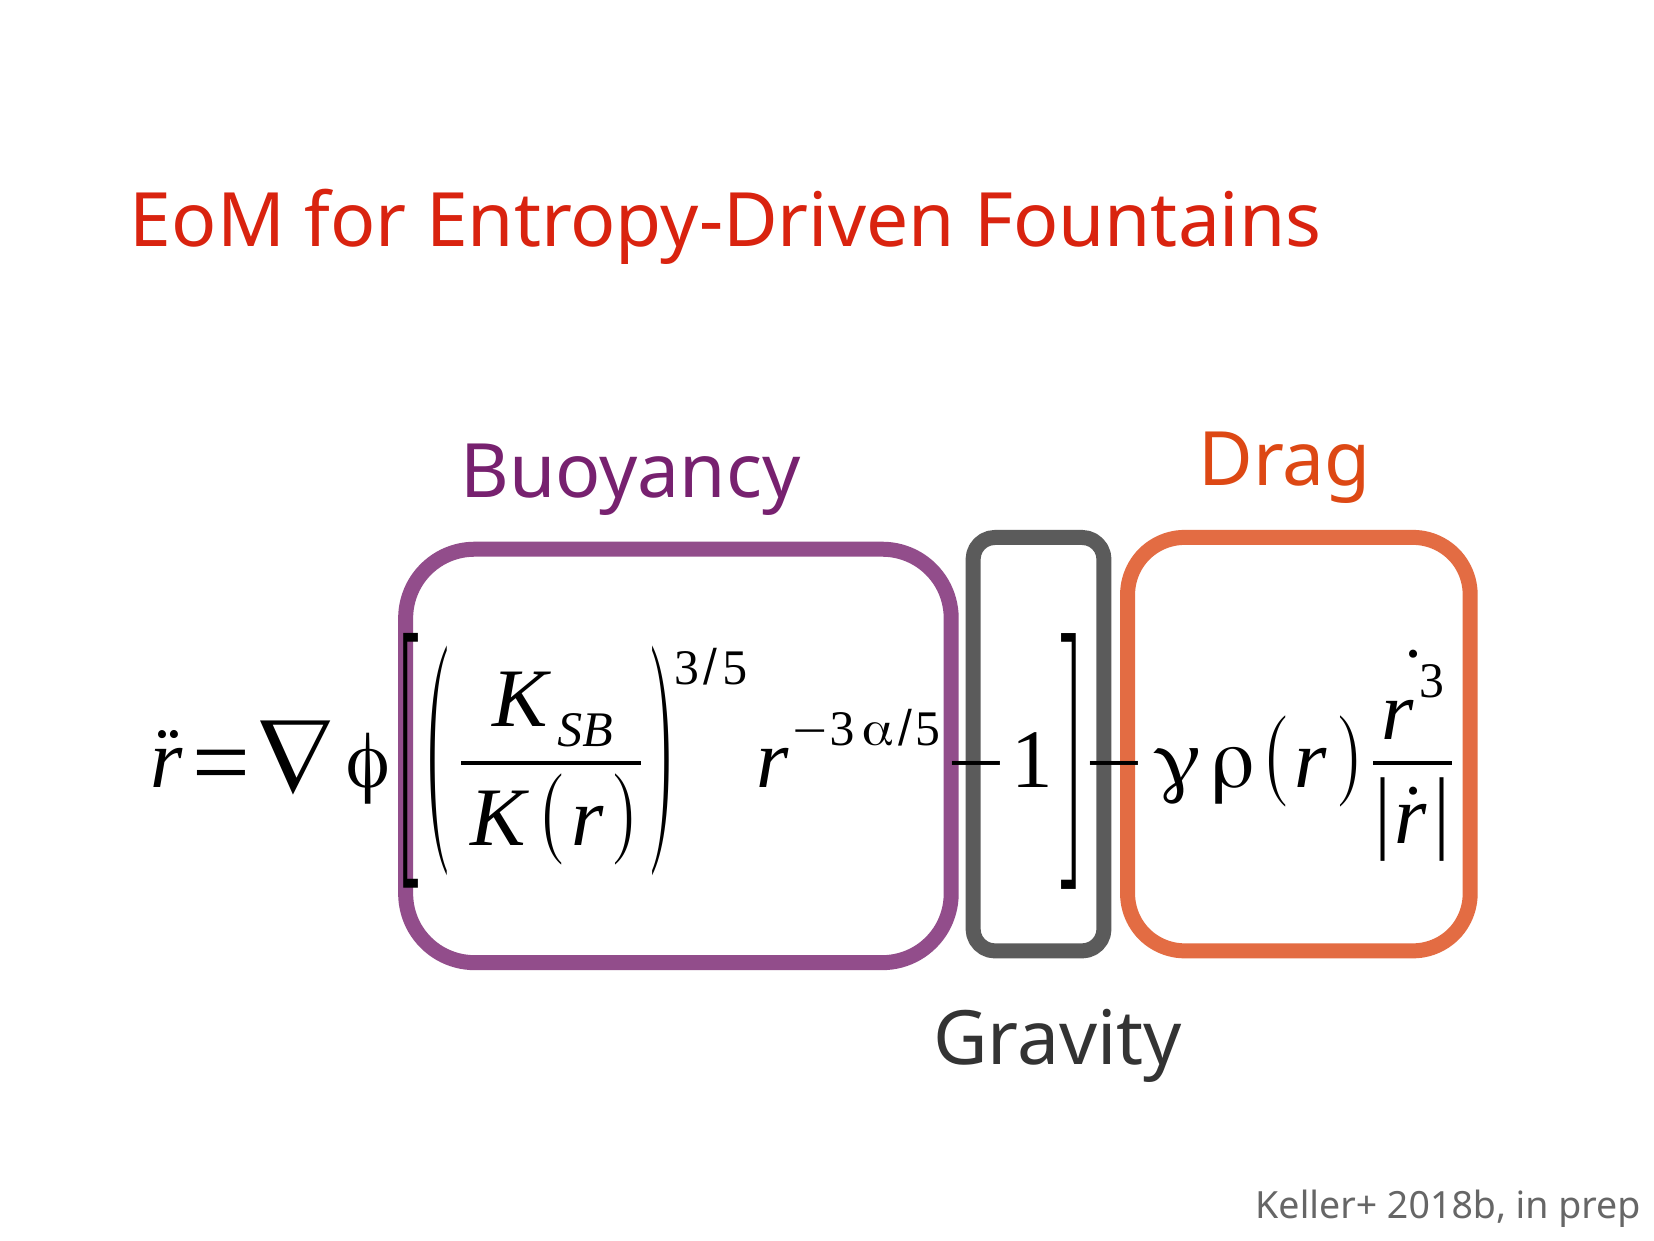

# EoM for Entropy-Driven Fountains
Drag
Buoyancy
Gravity
Keller+ 2018b, in prep